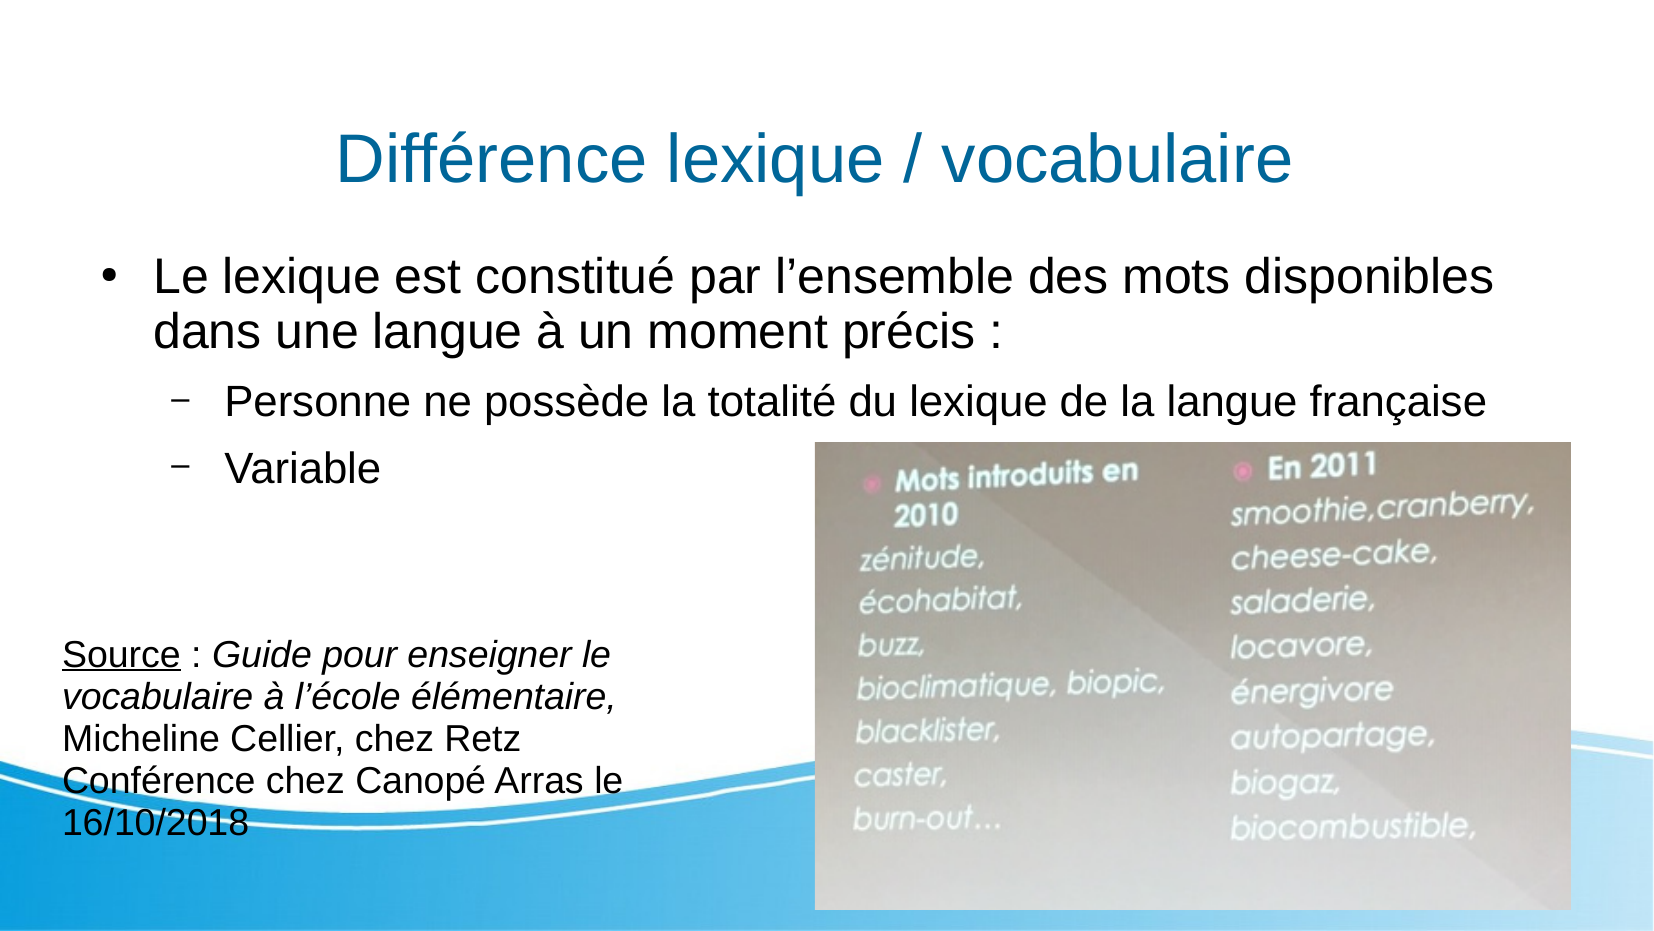

# Différence lexique / vocabulaire
Le lexique est constitué par l’ensemble des mots disponibles dans une langue à un moment précis :
Personne ne possède la totalité du lexique de la langue française
Variable
Source : Guide pour enseigner le vocabulaire à l’école élémentaire, Micheline Cellier, chez Retz
Conférence chez Canopé Arras le 16/10/2018